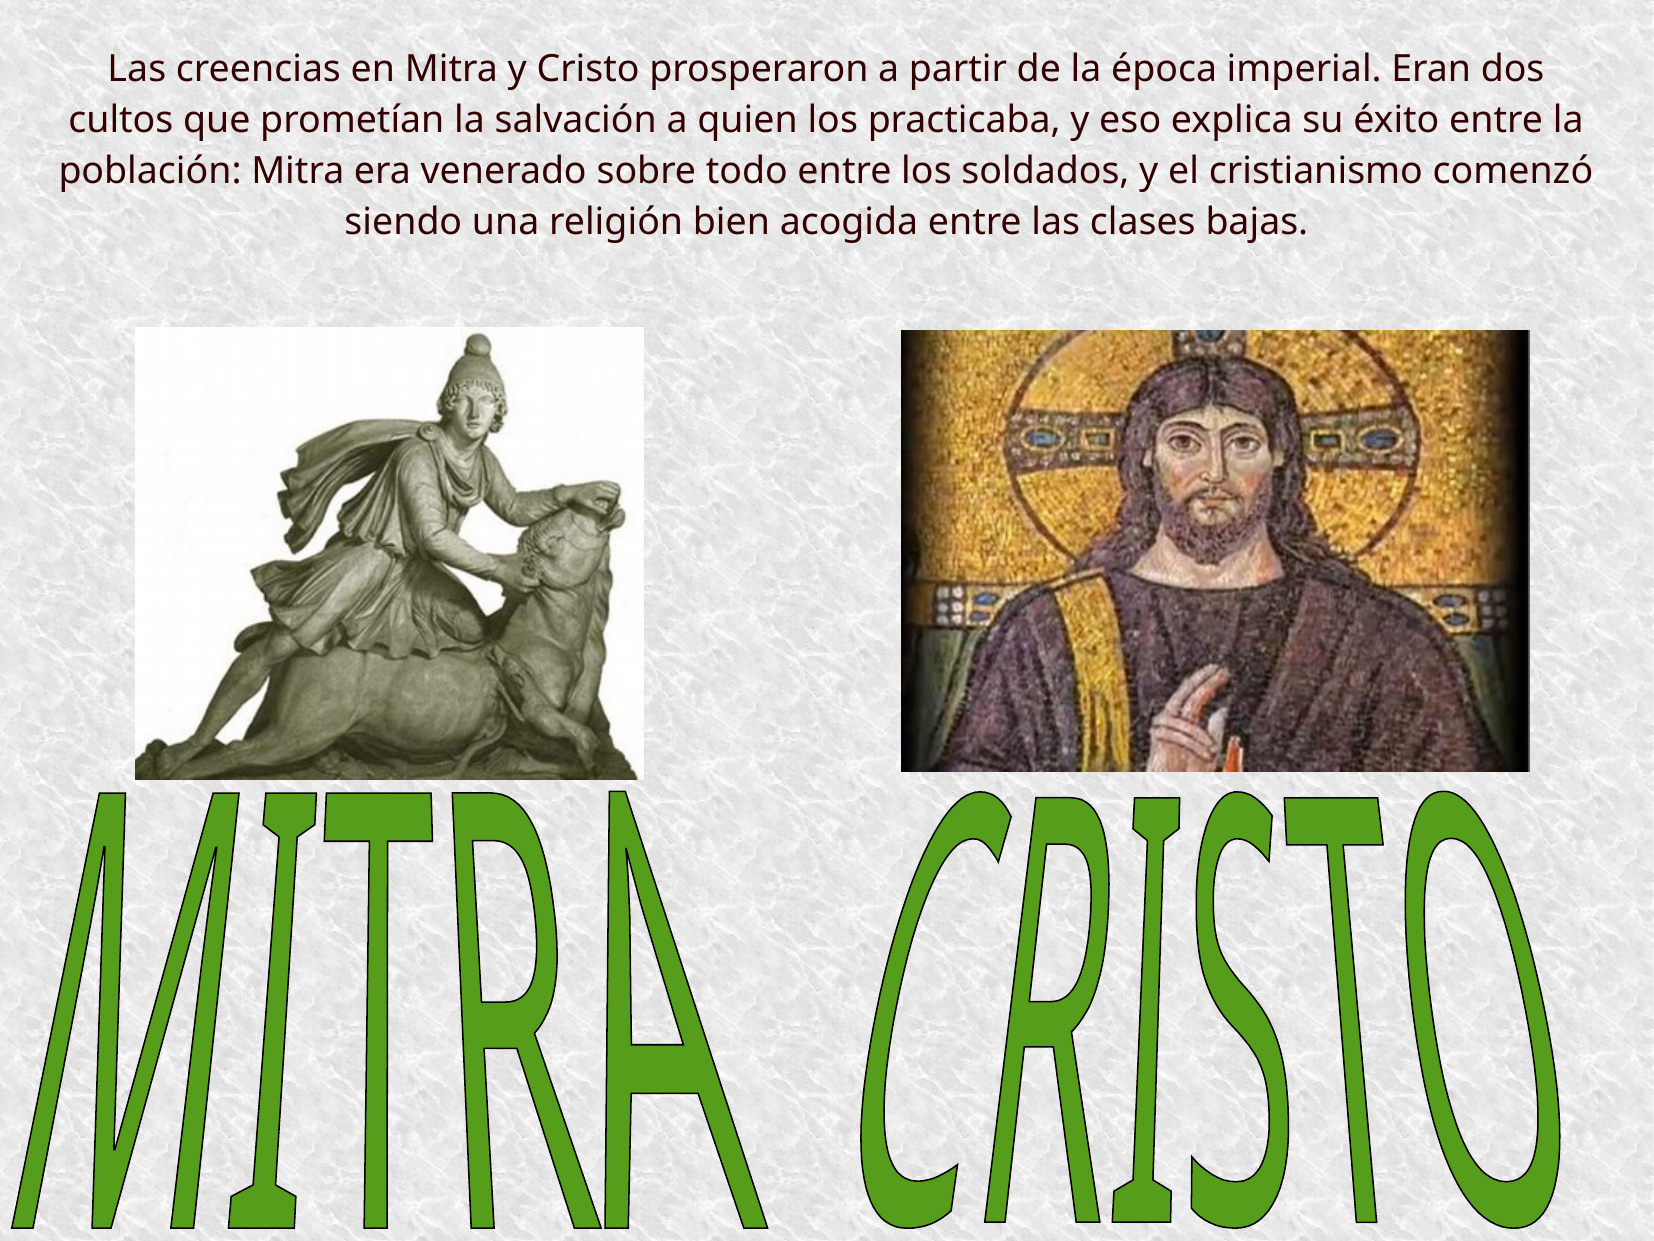

Las creencias en Mitra y Cristo prosperaron a partir de la época imperial. Eran dos cultos que prometían la salvación a quien los practicaba, y eso explica su éxito entre la población: Mitra era venerado sobre todo entre los soldados, y el cristianismo comenzó siendo una religión bien acogida entre las clases bajas.
MITRA
CRISTO